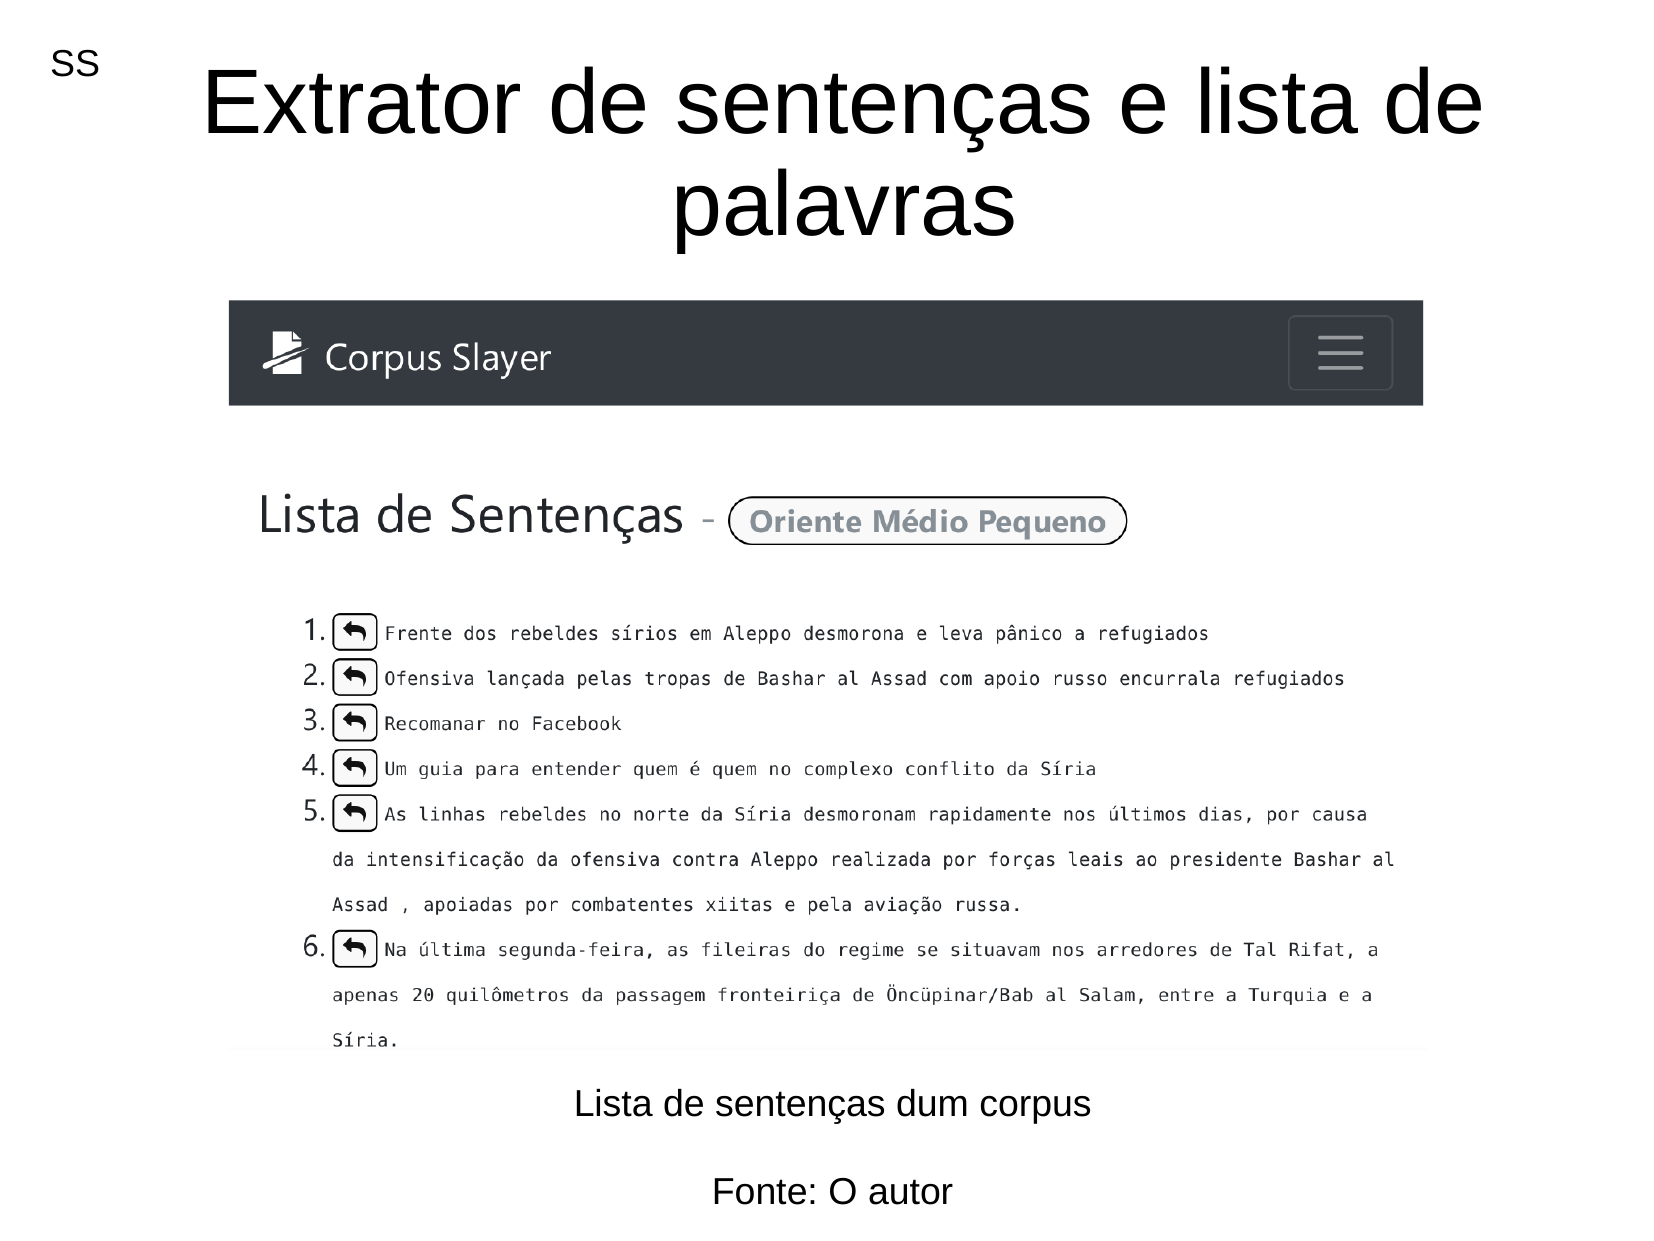

SS
# Extrator de sentenças e lista de palavras
Lista de sentenças dum corpus
Fonte: O autor